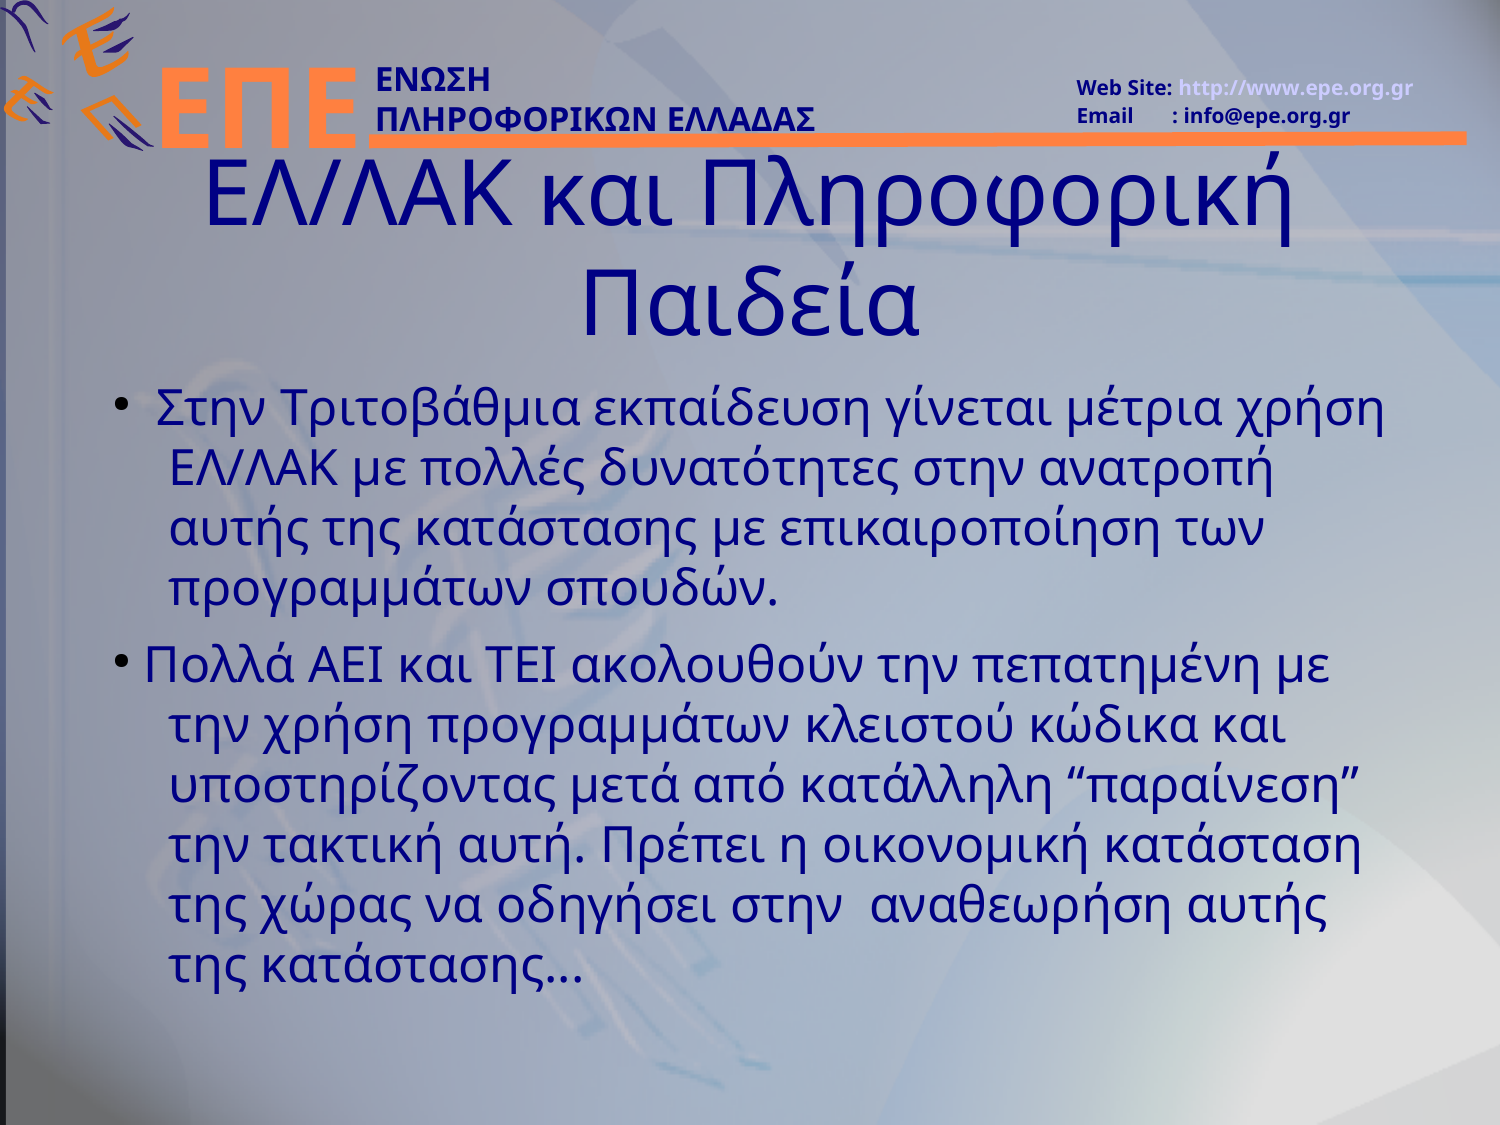

# ΕΛ/ΛΑΚ και Πληροφορική Παιδεία
 Στην Τριτοβάθμια εκπαίδευση γίνεται μέτρια χρήση ΕΛ/ΛΑΚ με πολλές δυνατότητες στην ανατροπή αυτής της κατάστασης με επικαιροποίηση των προγραμμάτων σπουδών.
 Πολλά ΑΕΙ και ΤΕΙ ακολουθούν την πεπατημένη με την χρήση προγραμμάτων κλειστού κώδικα και υποστηρίζοντας μετά από κατάλληλη “παραίνεση” την τακτική αυτή. Πρέπει η οικονομική κατάσταση της χώρας να οδηγήσει στην αναθεωρήση αυτής της κατάστασης...